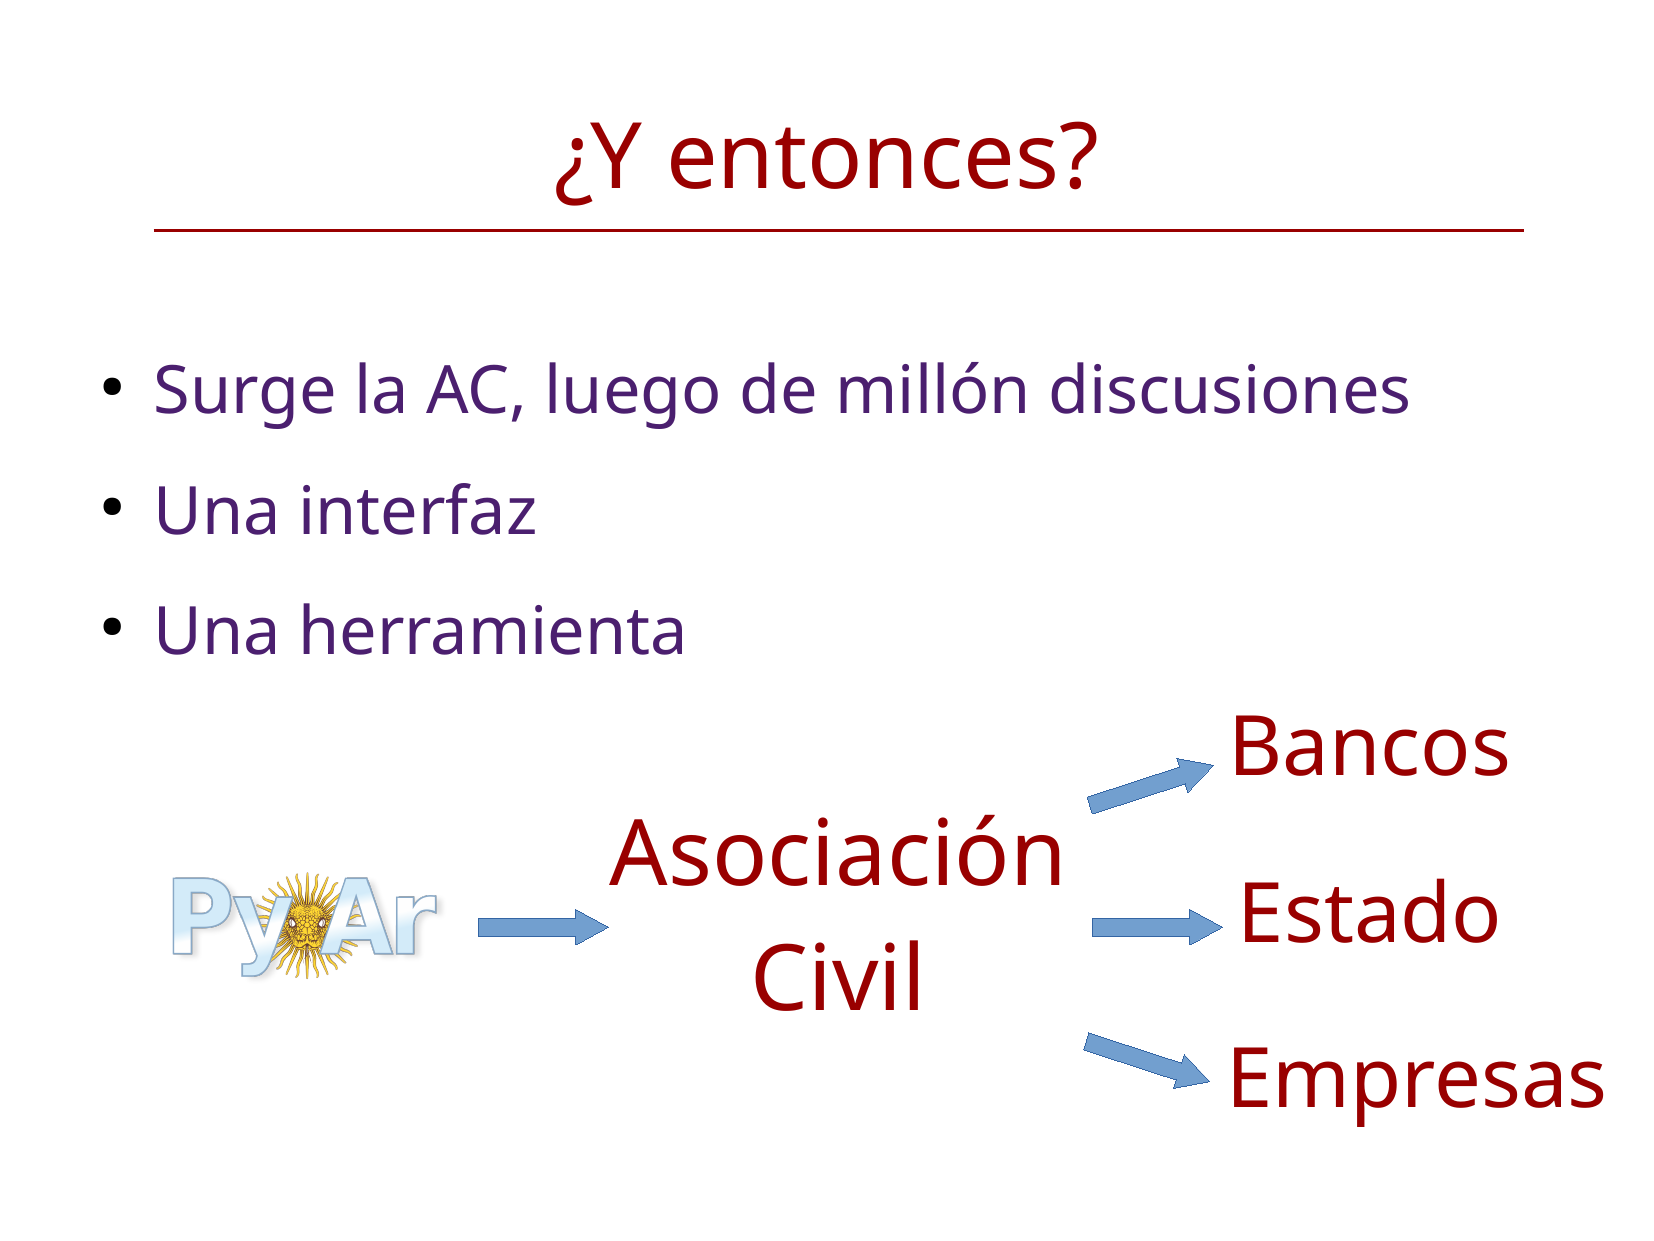

# ¿Y entonces?
Surge la AC, luego de millón discusiones
Una interfaz
Una herramienta
Bancos
Asociación
Civil
Estado
Empresas